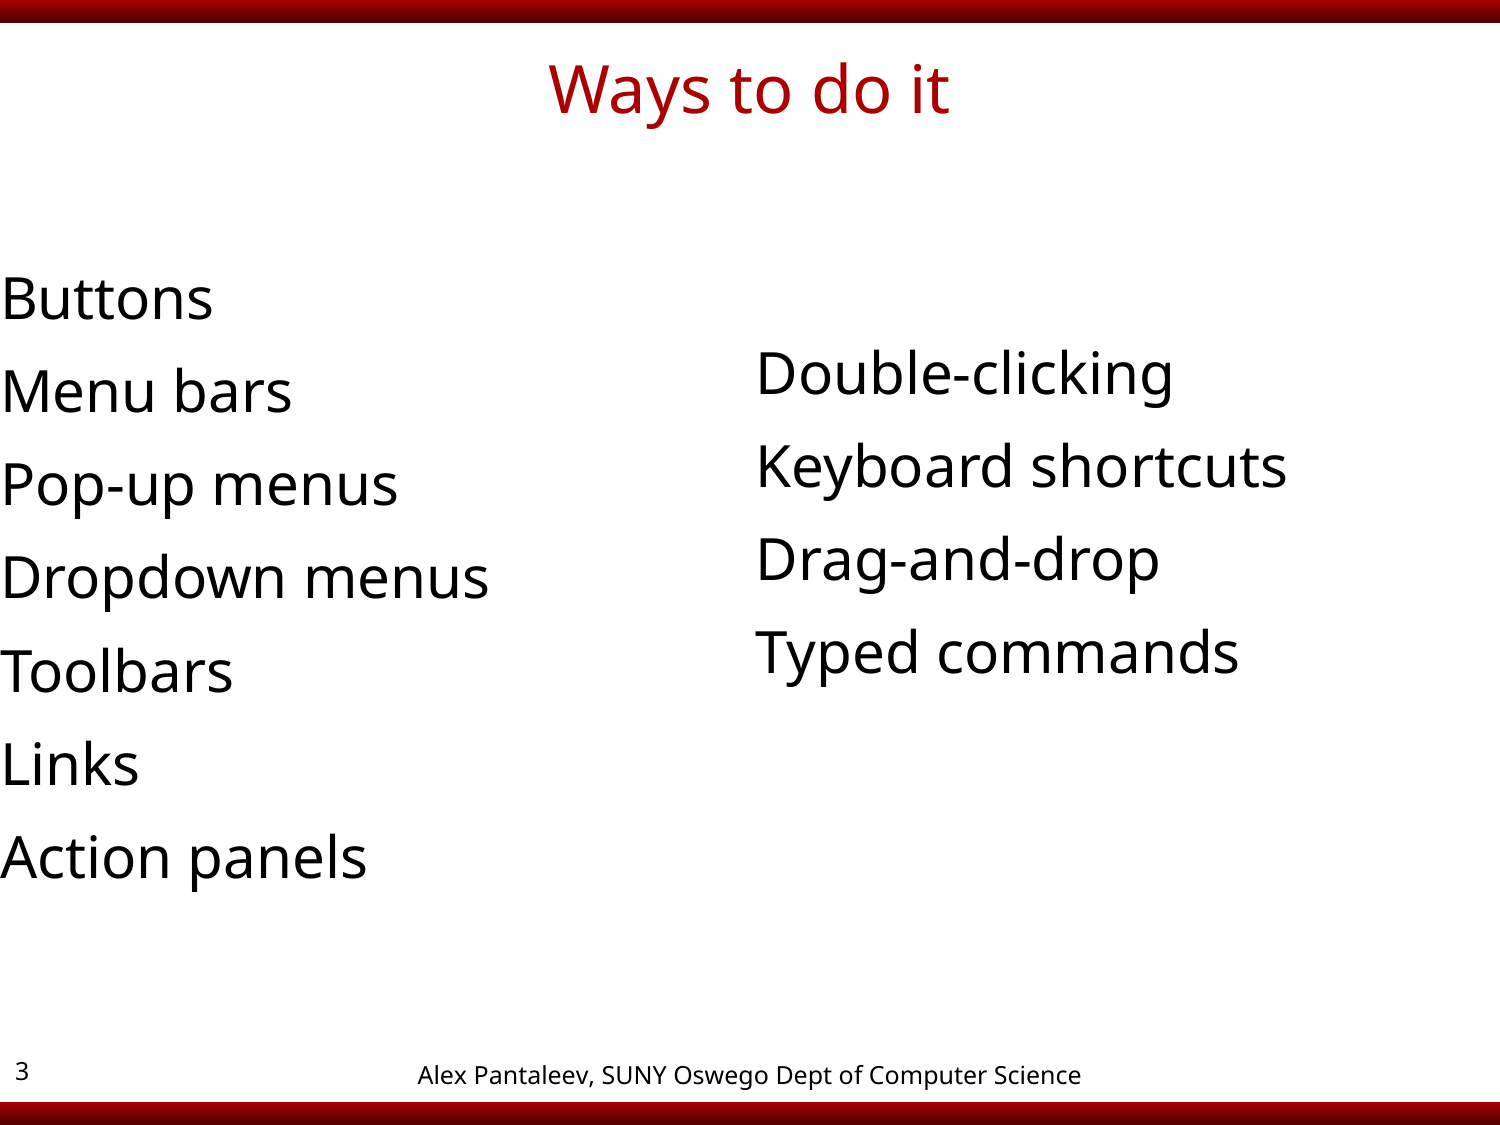

# Ways to do it
Buttons
Menu bars
Pop-up menus
Dropdown menus
Toolbars
Links
Action panels
Double-clicking
Keyboard shortcuts
Drag-and-drop
Typed commands
3